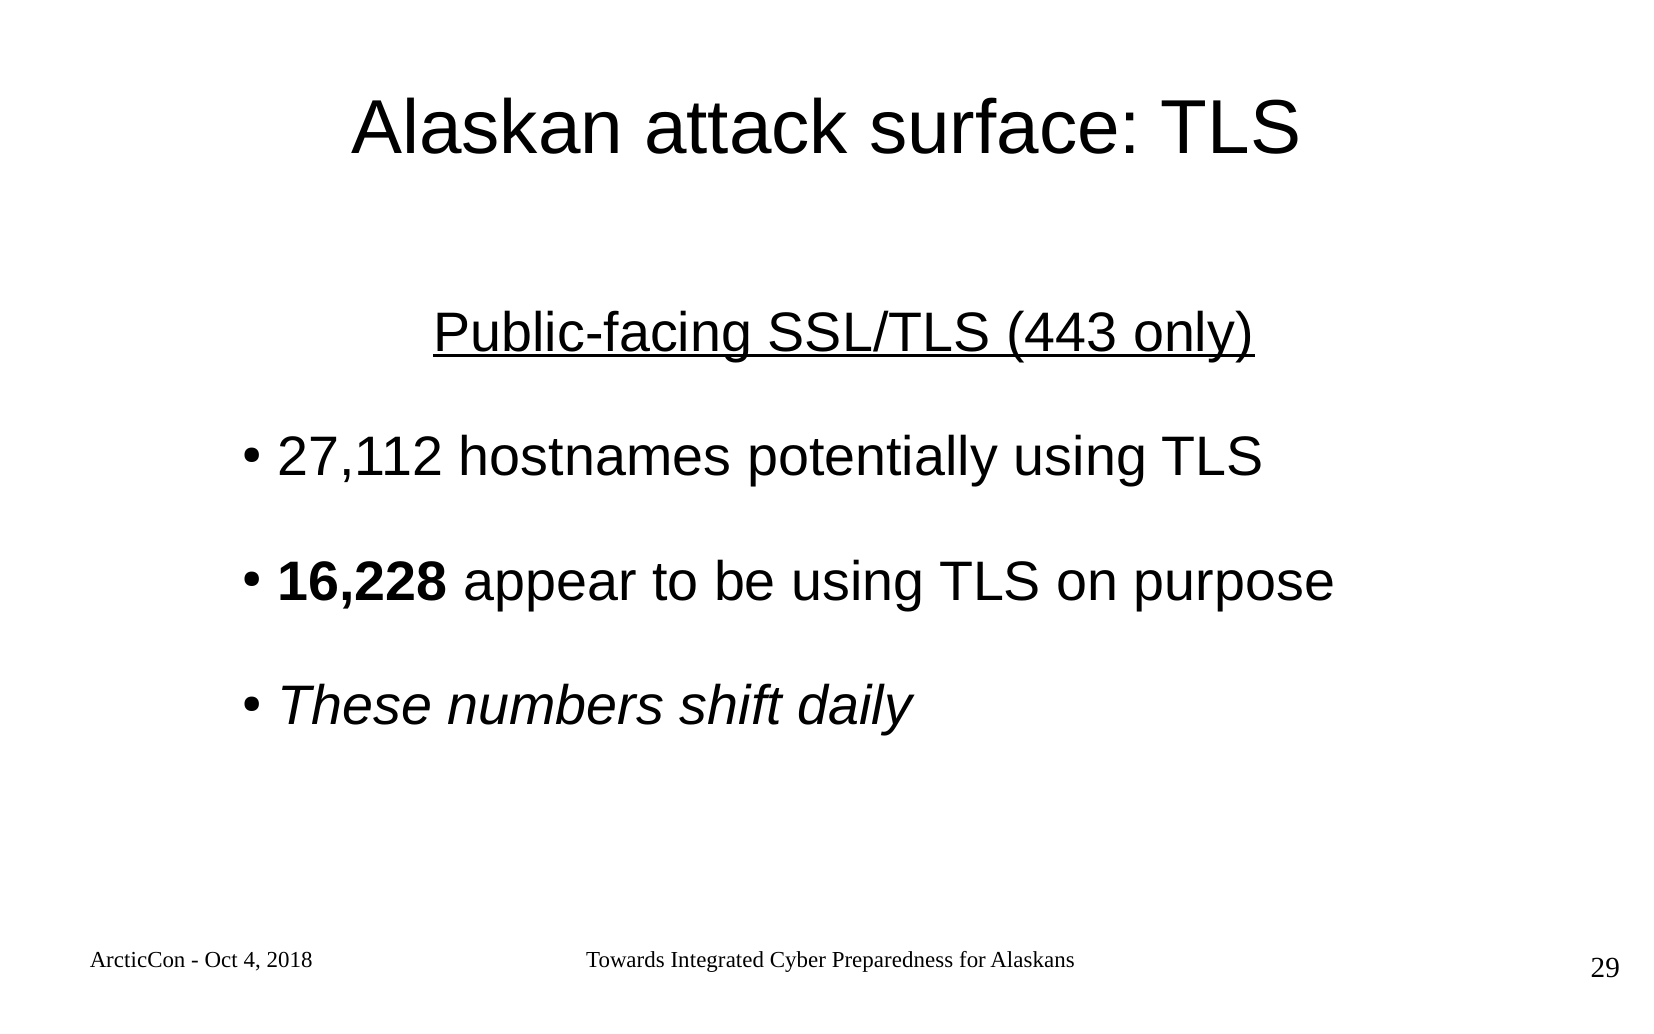

# Alaskan attack surface: TLS
Public-facing SSL/TLS (443 only)
27,112 hostnames potentially using TLS
16,228 appear to be using TLS on purpose
These numbers shift daily